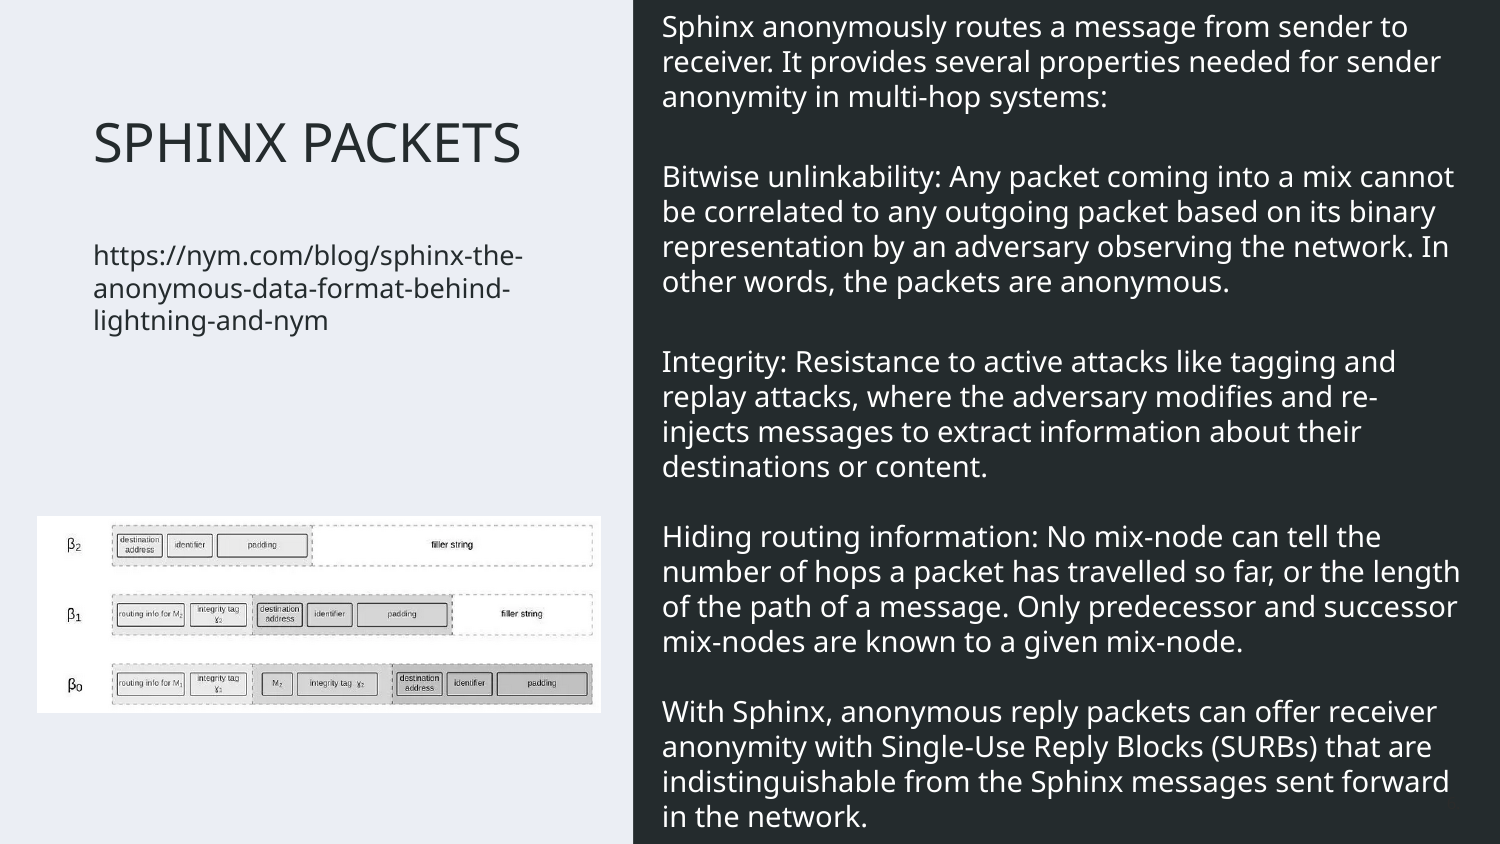

Sphinx anonymously routes a message from sender to receiver. It provides several properties needed for sender anonymity in multi-hop systems:
Bitwise unlinkability: Any packet coming into a mix cannot be correlated to any outgoing packet based on its binary representation by an adversary observing the network. In other words, the packets are anonymous.
Integrity: Resistance to active attacks like tagging and replay attacks, where the adversary modifies and re-injects messages to extract information about their destinations or content.
Hiding routing information: No mix-node can tell the number of hops a packet has travelled so far, or the length of the path of a message. Only predecessor and successor mix-nodes are known to a given mix-node.
With Sphinx, anonymous reply packets can offer receiver anonymity with Single-Use Reply Blocks (SURBs) that are indistinguishable from the Sphinx messages sent forward in the network.
SPHINX PACKETS
https://nym.com/blog/sphinx-the-anonymous-data-format-behind-lightning-and-nym